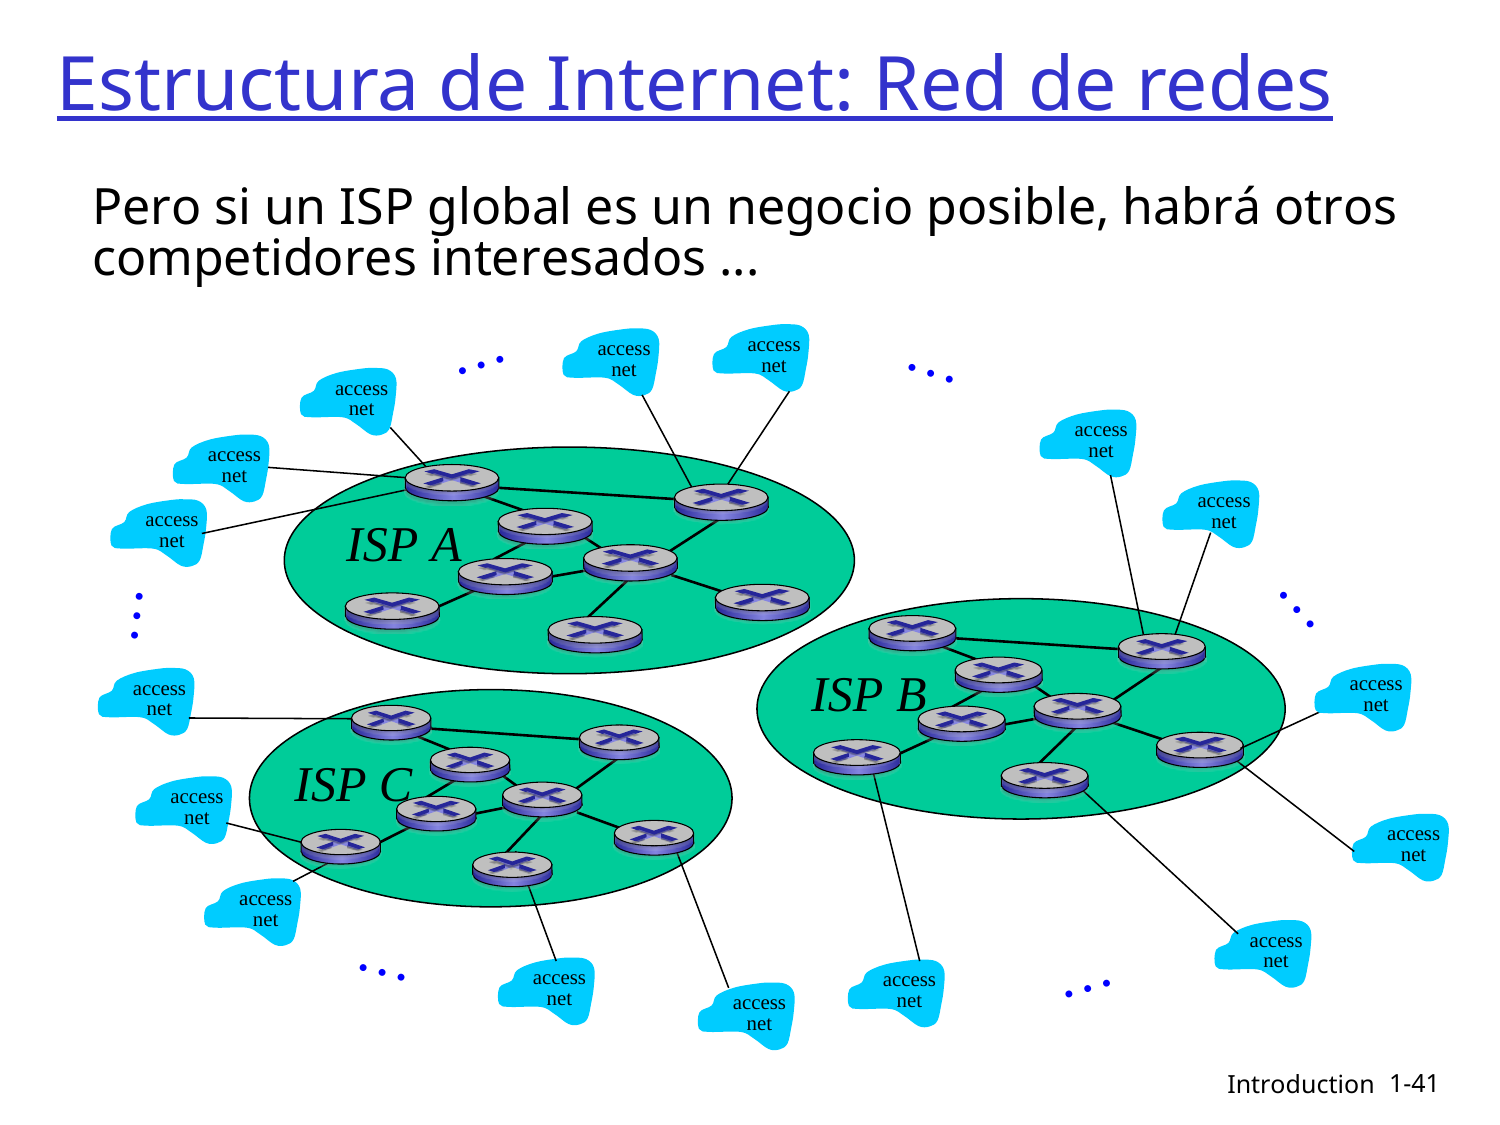

# Estructura de Internet: Red de redes
Pero si un ISP global es un negocio posible, habrá otros competidores interesados ...
…
…
access
net
access
net
access
net
access
net
access
net
access
net
access
net
ISP A
…
…
ISP B
access
net
access
net
ISP C
access
net
access
net
access
net
access
net
…
access
net
access
net
…
access
net
Introduction